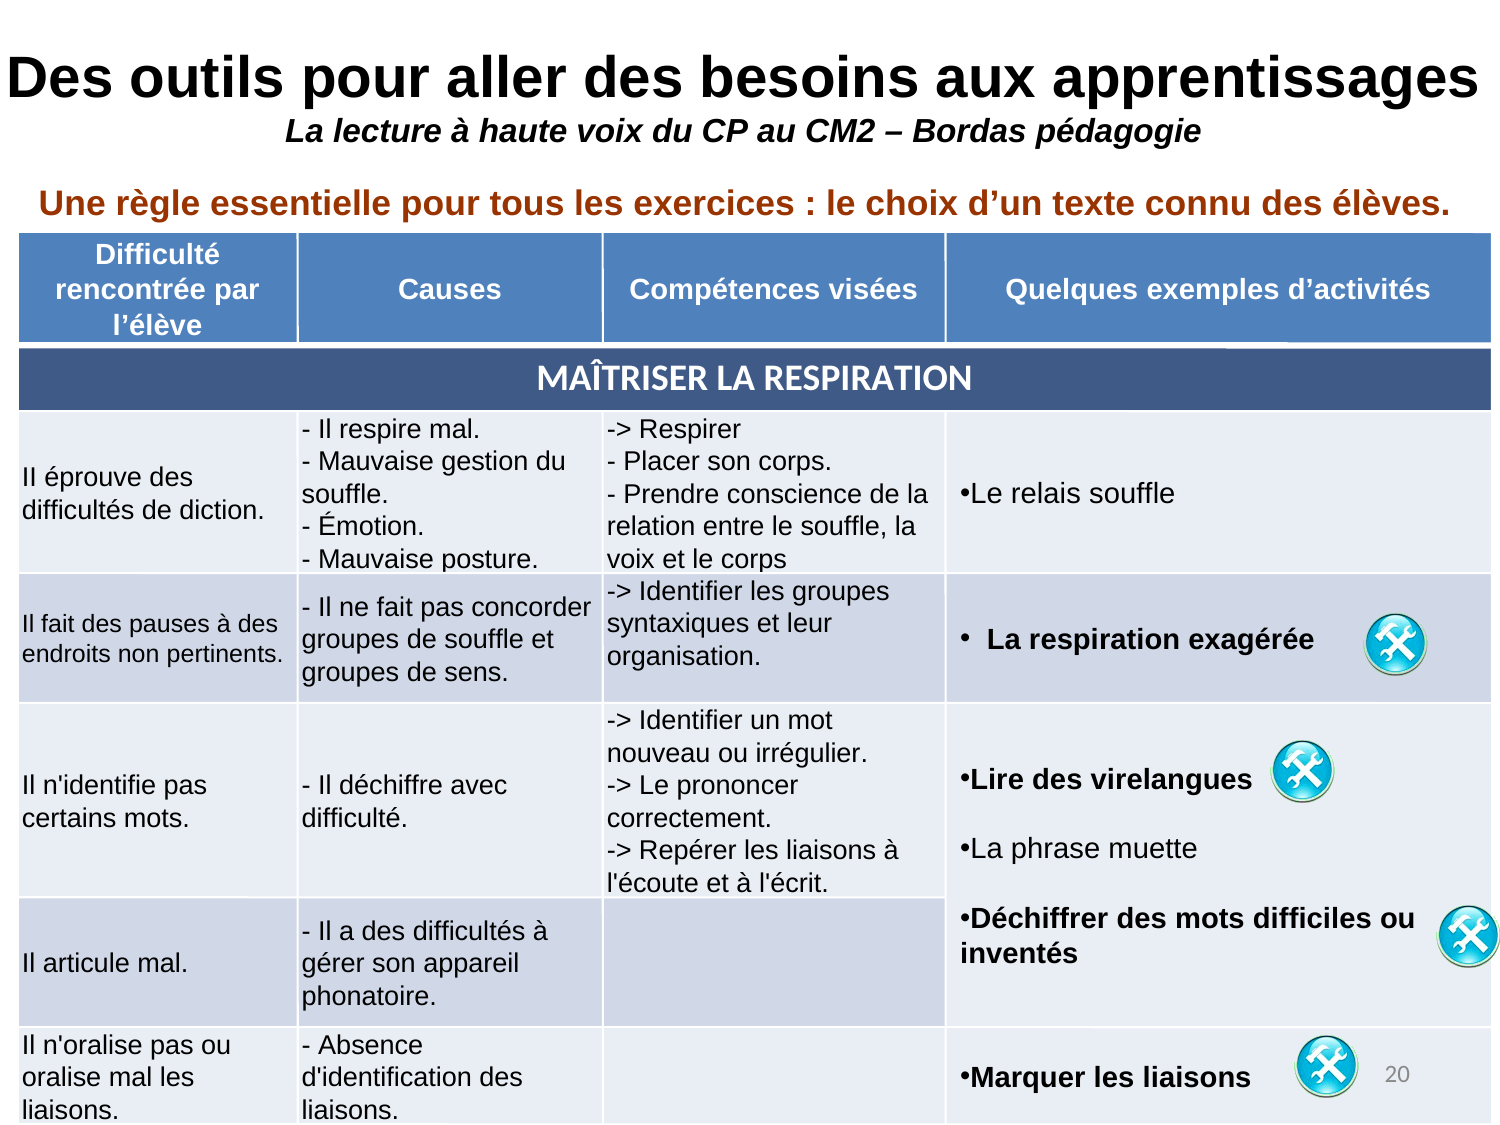

Des outils pour aller des besoins aux apprentissages
La lecture à haute voix du CP au CM2 – Bordas pédagogie
Une règle essentielle pour tous les exercices : le choix d’un texte connu des élèves.
Difficulté rencontrée par l’élève
Causes
Compétences visées
Quelques exemples d’activités
MAÎTRISER LA RESPIRATION
II éprouve des difficultés de diction.
- Il respire mal.
- Mauvaise gestion du souffle.
- Émotion.
- Mauvaise posture.
-> Respirer
- Placer son corps.
- Prendre conscience de la relation entre le souffle, la voix et le corps
Le relais souffle
Il fait des pauses à des endroits non pertinents.
- Il ne fait pas concorder groupes de souffle et groupes de sens.
-> Identifier les groupes syntaxiques et leur organisation.
 La respiration exagérée
Il n'identifie pas certains mots.
- Il déchiffre avec difficulté.
-> Identifier un mot nouveau ou irrégulier.
-> Le prononcer correctement.
-> Repérer les liaisons à l'écoute et à l'écrit.
Lire des virelangues
La phrase muette
Déchiffrer des mots difficiles ou inventés
Il articule mal.
- Il a des difficultés à gérer son appareil phonatoire.
Il n'oralise pas ou oralise mal les liaisons.
- Absence d'identification des liaisons.
Marquer les liaisons